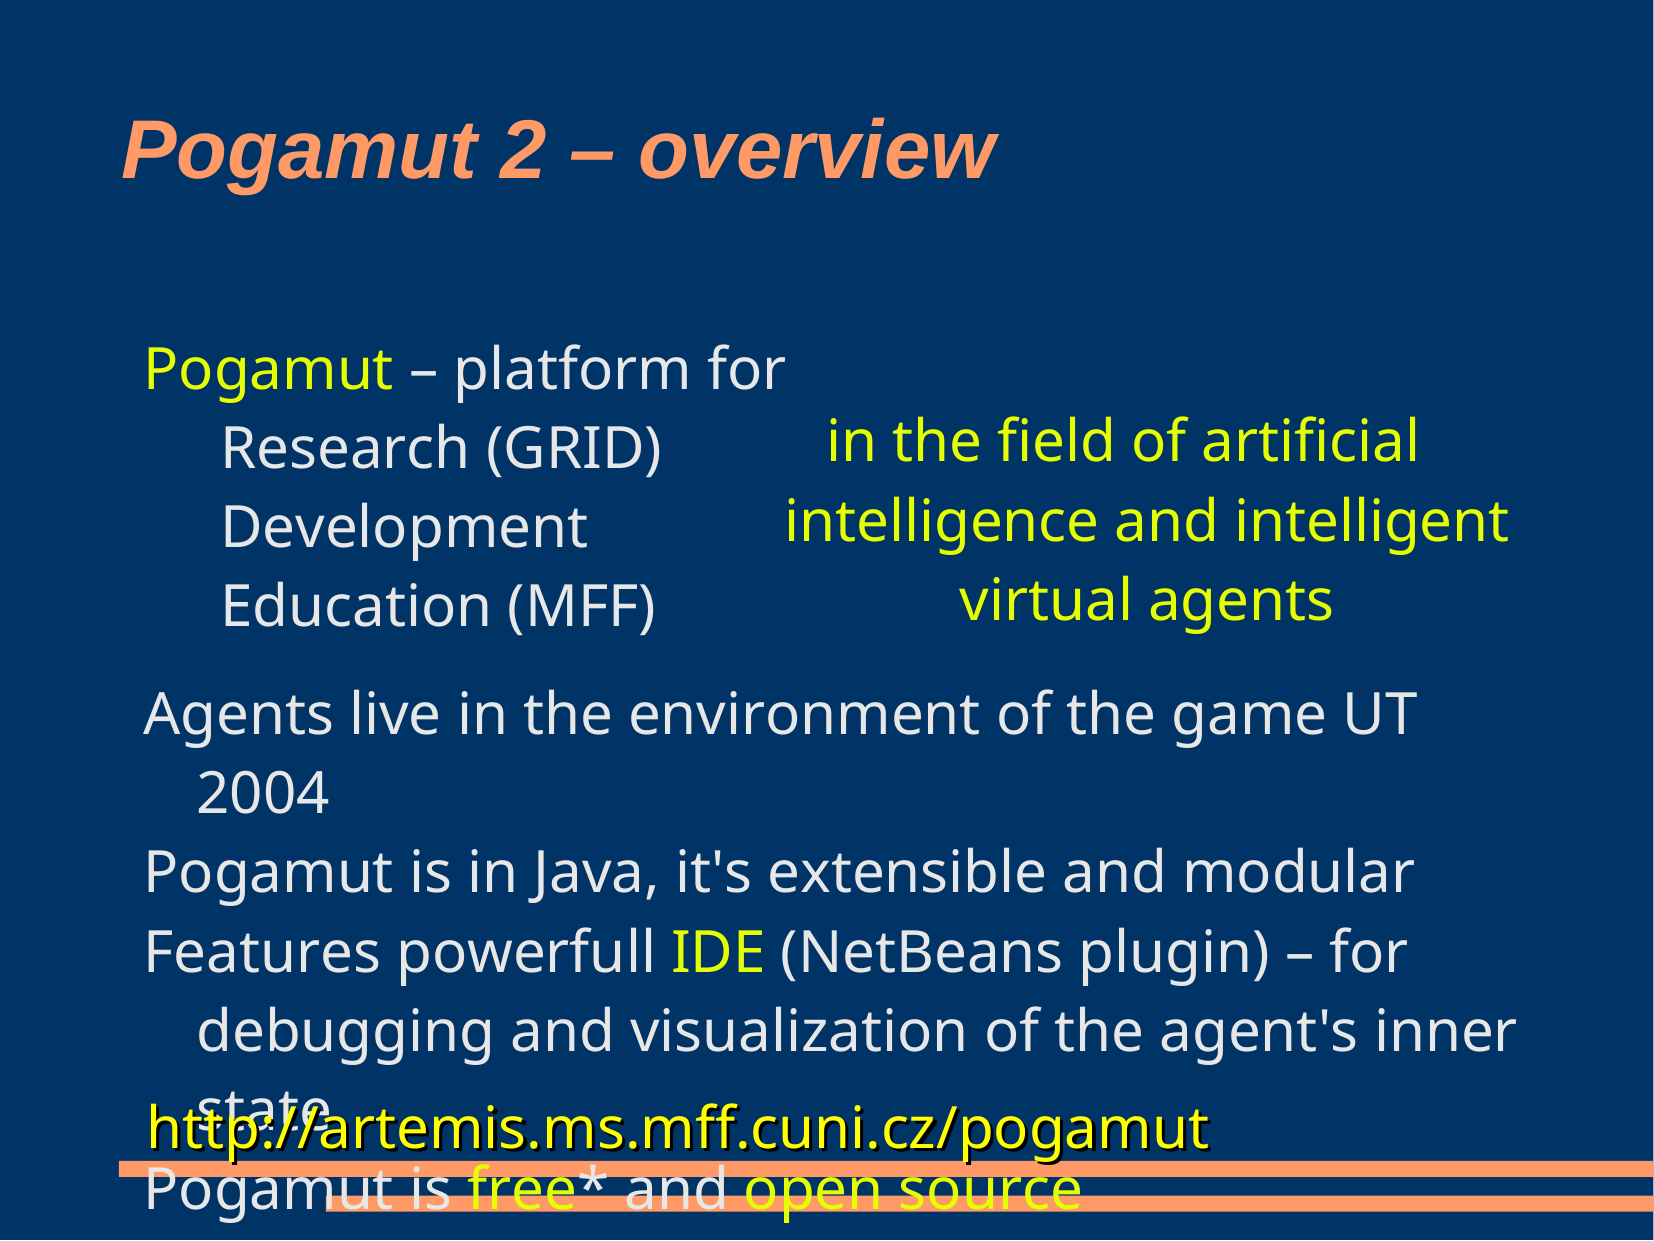

Pogamut 2 – overview
# Pogamut – platform for
Research (GRID)
Development
Education (MFF)
Agents live in the environment of the game UT 2004
Pogamut is in Java, it's extensible and modular
Features powerfull IDE (NetBeans plugin) – for debugging and visualization of the agent's inner state
Pogamut is free* and open source
Part of the project is the web – includes documentation, instaler, video tutorials, forum and FAQ
in the field of artificial intelligence and intelligent virtual agents
http://artemis.ms.mff.cuni.cz/pogamut